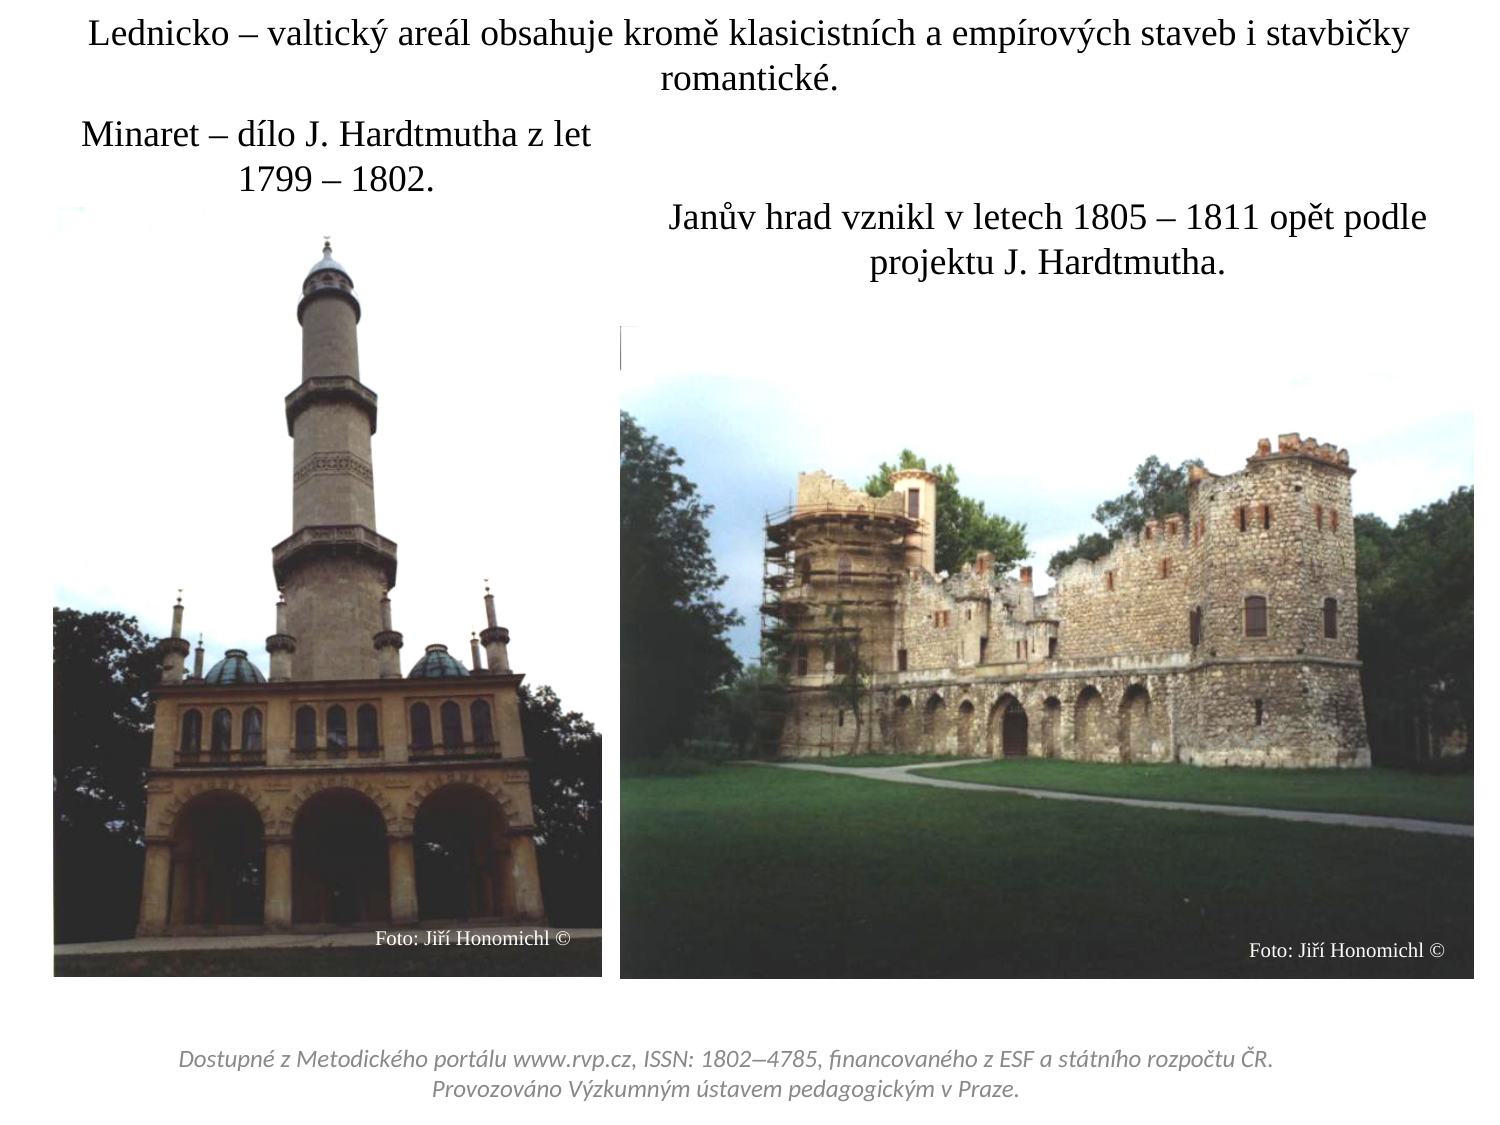

Lednicko – valtický areál obsahuje kromě klasicistních a empírových staveb i stavbičky romantické.
Minaret – dílo J. Hardtmutha z let 1799 – 1802.
Janův hrad vznikl v letech 1805 – 1811 opět podle projektu J. Hardtmutha.
Foto: Jiří Honomichl ©
Foto: Jiří Honomichl ©
Dostupné z Metodického portálu www.rvp.cz, ISSN: 1802–4785, financovaného z ESF a státního rozpočtu ČR. Provozováno Výzkumným ústavem pedagogickým v Praze.